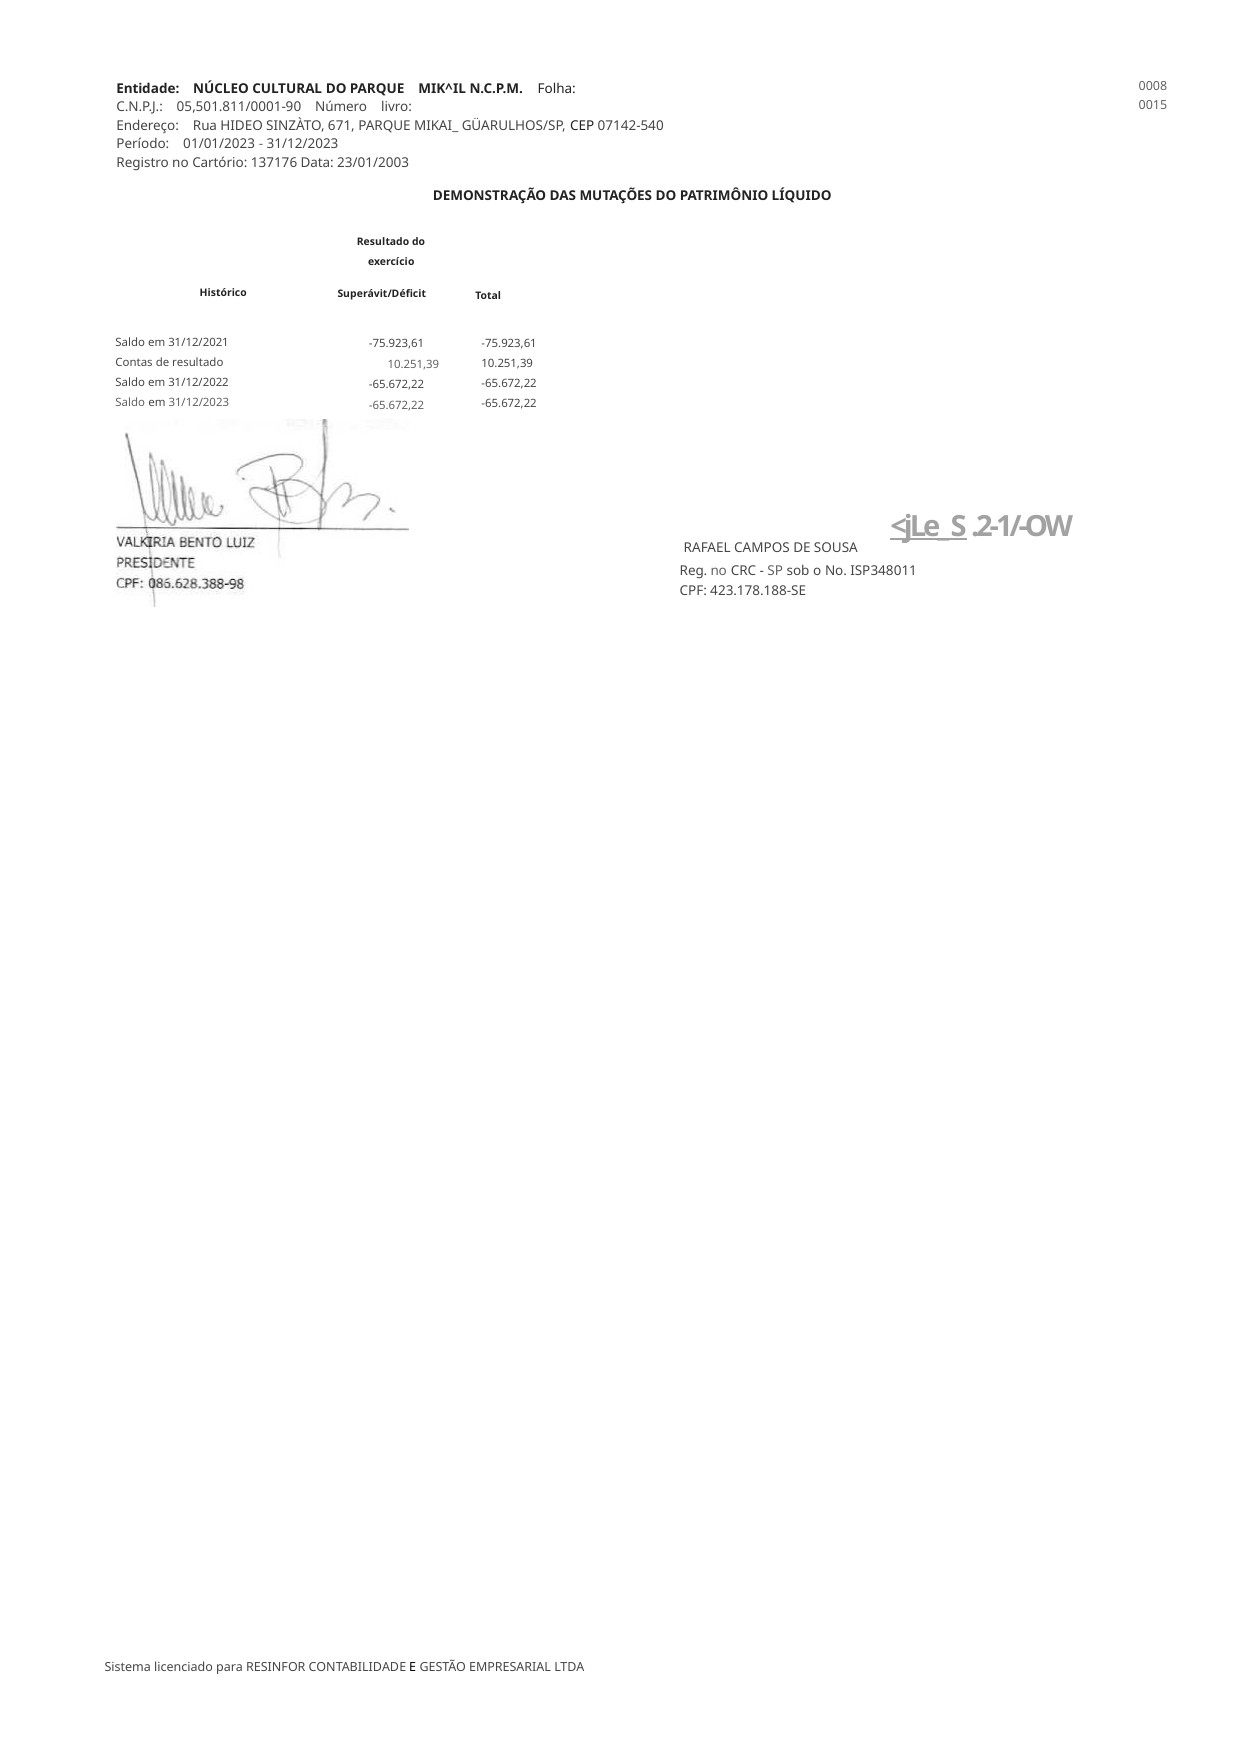

Entidade: NÚCLEO CULTURAL DO PARQUE MIK^IL N.C.P.M. Folha:
C.N.P.J.: 05,501.811/0001-90 Número livro:
Endereço: Rua HIDEO SINZÀTO, 671, PARQUE MIKAI_ GÜARULHOS/SP, CEP 07142-540
Período: 01/01/2023 - 31/12/2023
Registro no Cartório: 137176 Data: 23/01/2003
0008
0015
DEMONSTRAÇÃO DAS MUTAÇÕES DO PATRIMÔNIO LÍQUIDO
Resultado do exercício
Histórico
Superávit/Déficit
Total
Saldo em 31/12/2021 Contas de resultado Saldo em 31/12/2022 Saldo em 31/12/2023
-75.923,61
10.251,39
-65.672,22
-65.672,22
-75.923,61
10.251,39
-65.672,22
-65.672,22
<jLe_ S .2-1/-OW
RAFAEL CAMPOS DE SOUSA
Reg. no CRC - SP sob o No. ISP348011 CPF: 423.178.188-SE
Sistema licenciado para RESINFOR CONTABILIDADE E GESTÃO EMPRESARIAL LTDA